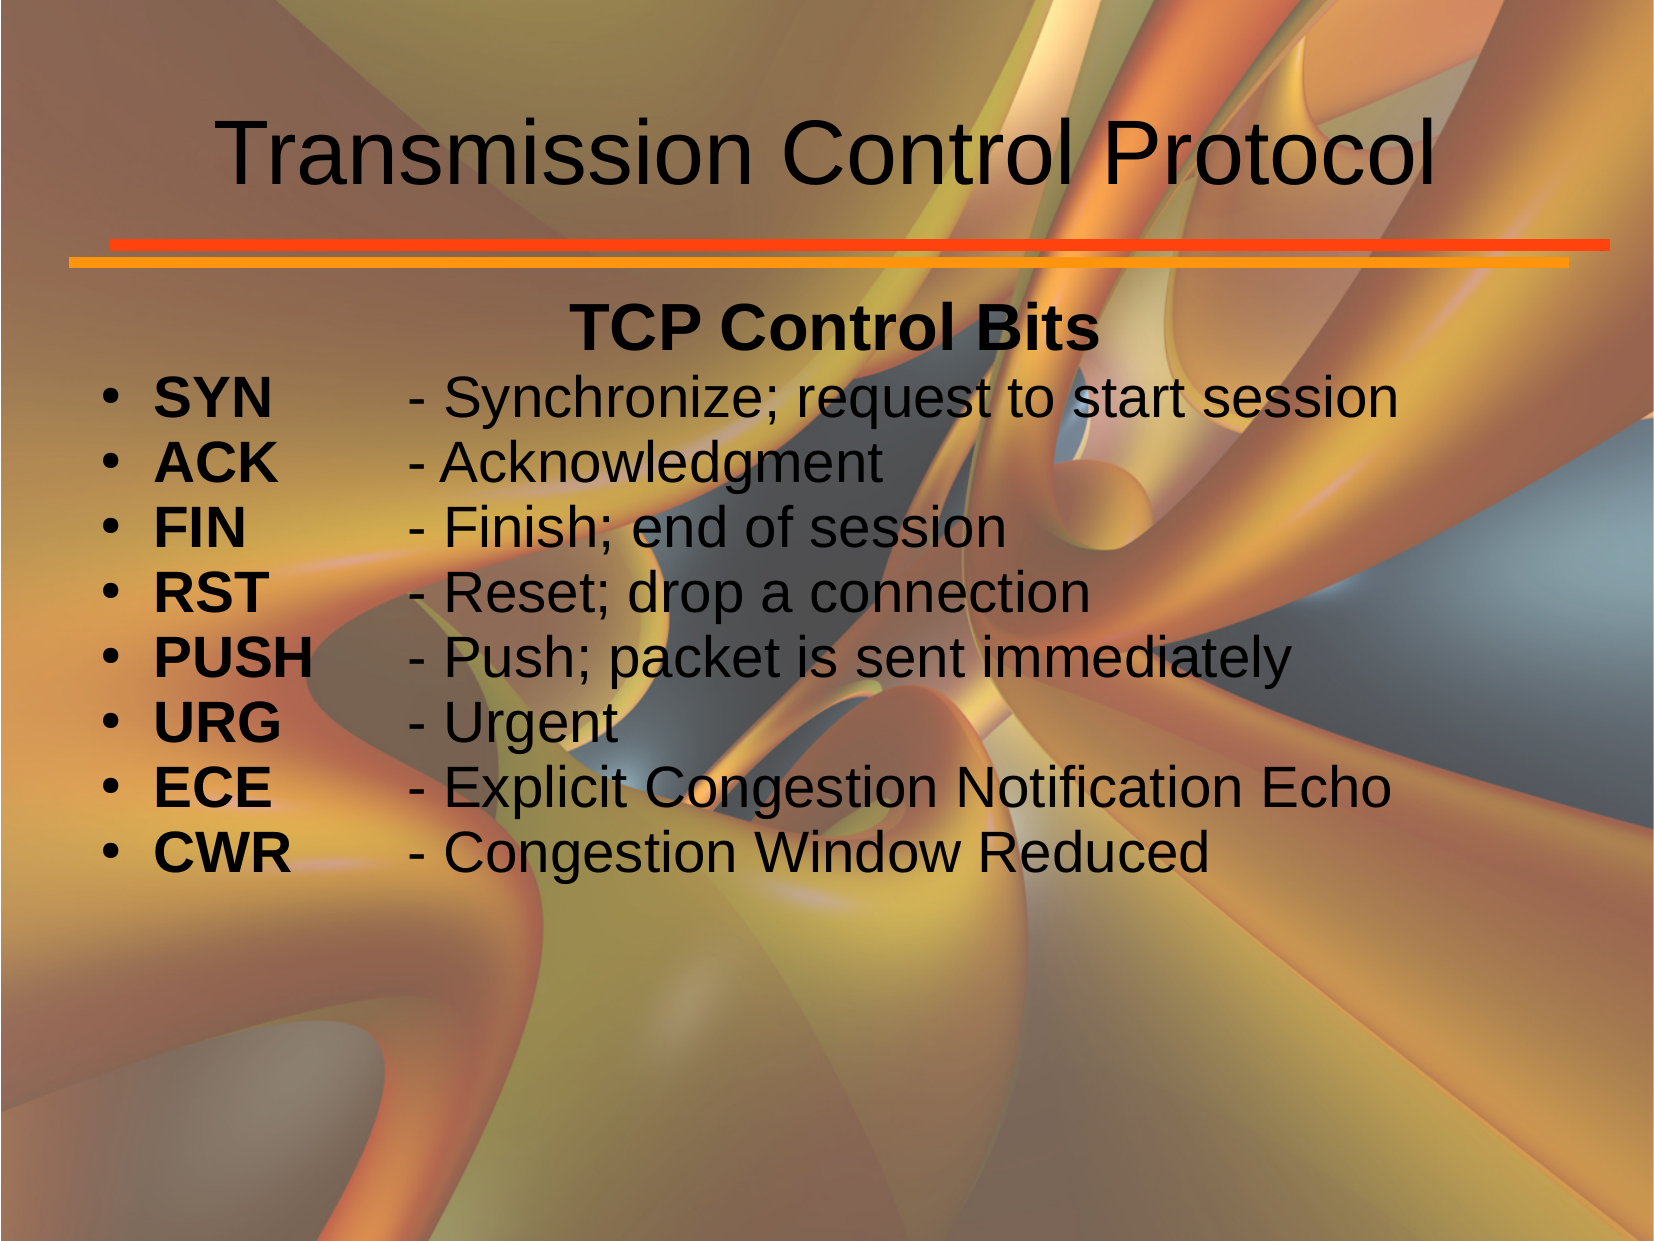

# Transmission Control Protocol
TCP Control Bits
SYN 	- Synchronize; request to start session
ACK 	- Acknowledgment
FIN 	- Finish; end of session
RST 	- Reset; drop a connection
PUSH 	- Push; packet is sent immediately
URG 	- Urgent
ECE 	- Explicit Congestion Notification Echo
CWR 	- Congestion Window Reduced